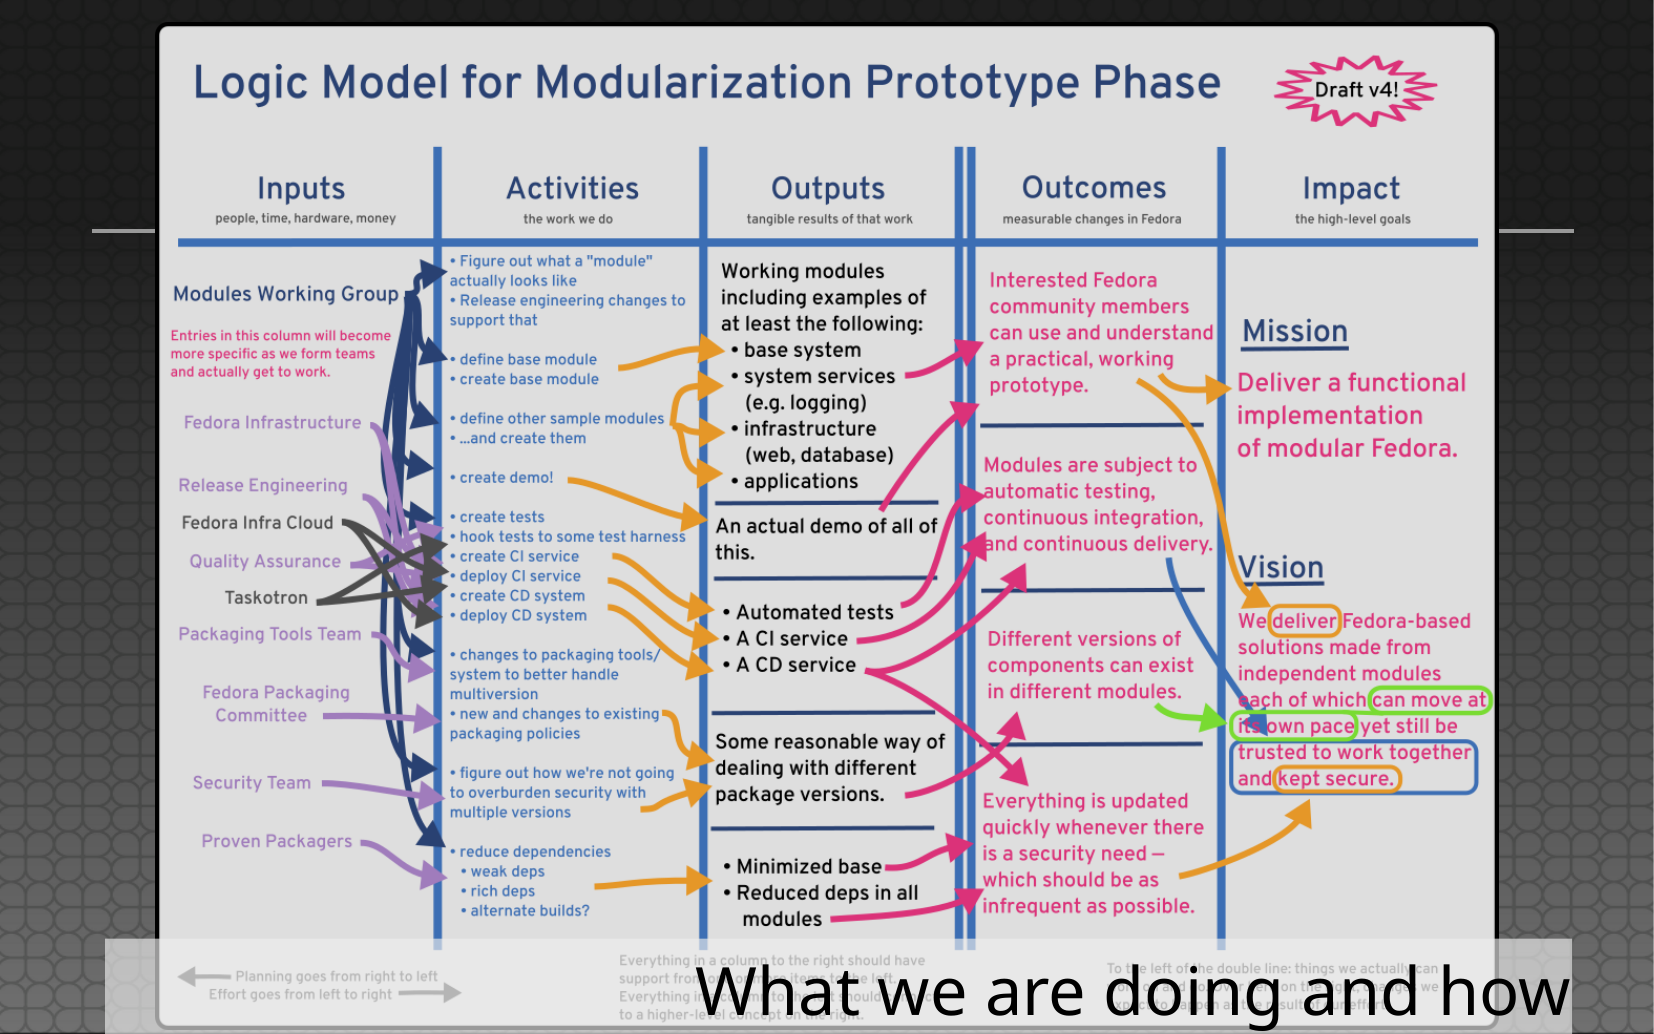

# What we are doing and how